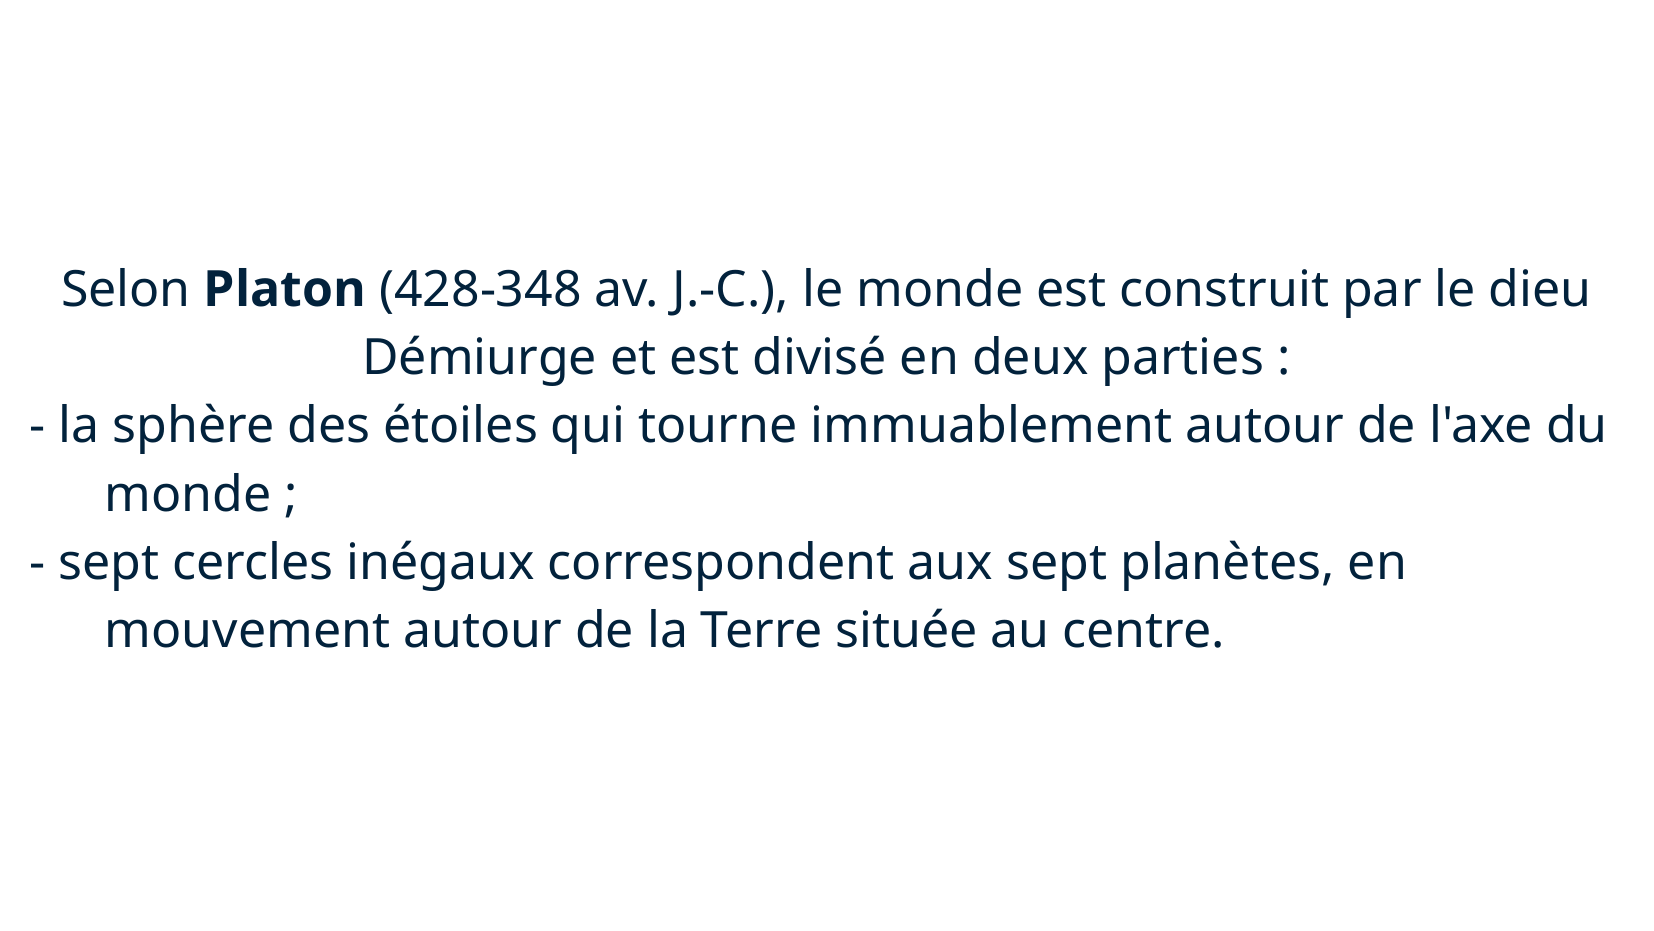

# Selon Platon (428-348 av. J.-C.), le monde est construit par le dieu Démiurge et est divisé en deux parties :
- la sphère des étoiles qui tourne immuablement autour de l'axe du monde ;
- sept cercles inégaux correspondent aux sept planètes, en mouvement autour de la Terre située au centre.